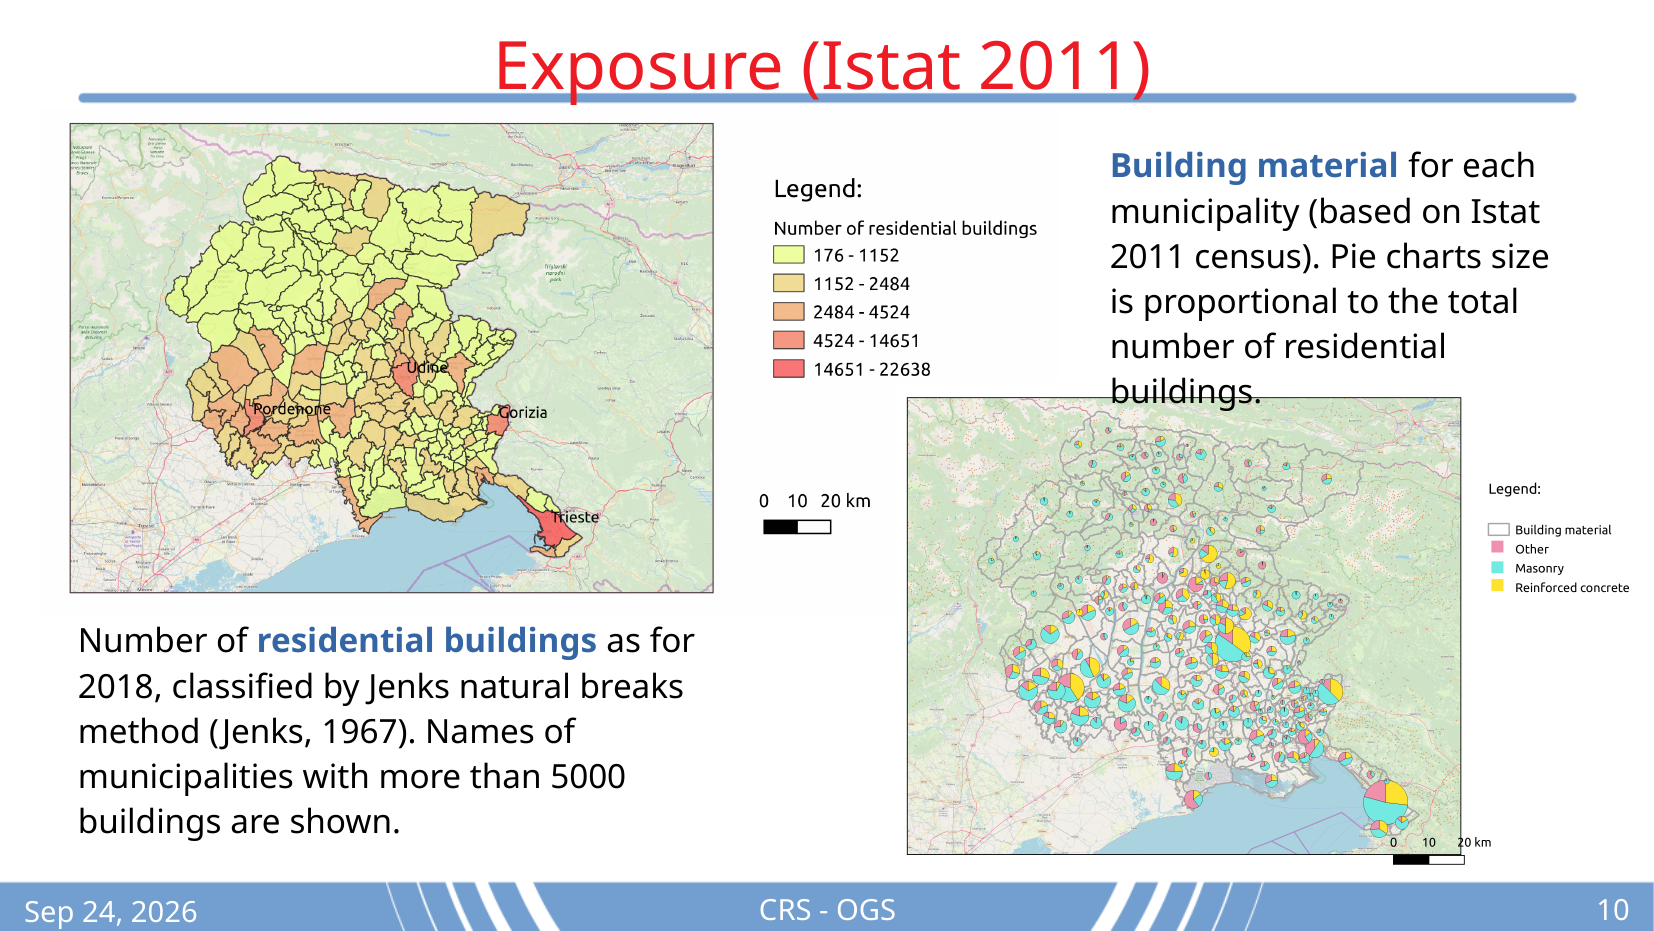

# Exposure (Istat 2011)
Building material for each municipality (based on Istat 2011 census). Pie charts size is proportional to the total number of residential buildings.
Number of residential buildings as for 2018, classified by Jenks natural breaks method (Jenks, 1967). Names of municipalities with more than 5000 buildings are shown.
CRS - OGS
10